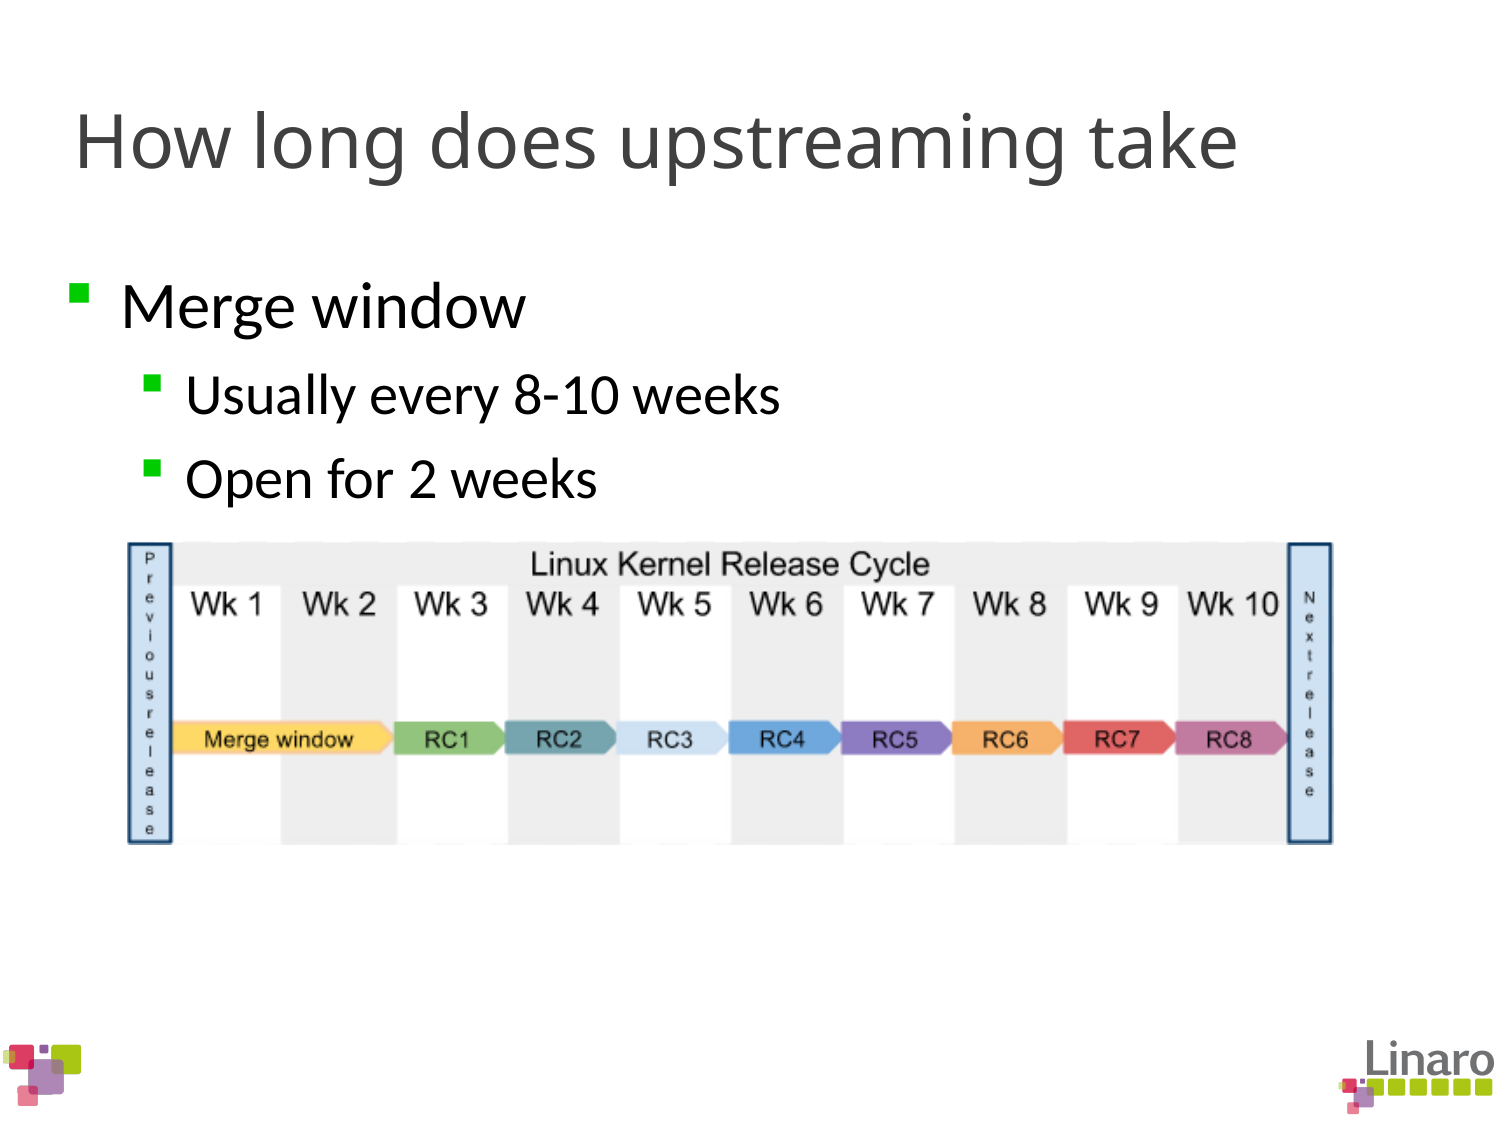

# How long does upstreaming take
Merge window
Usually every 8-10 weeks
Open for 2 weeks